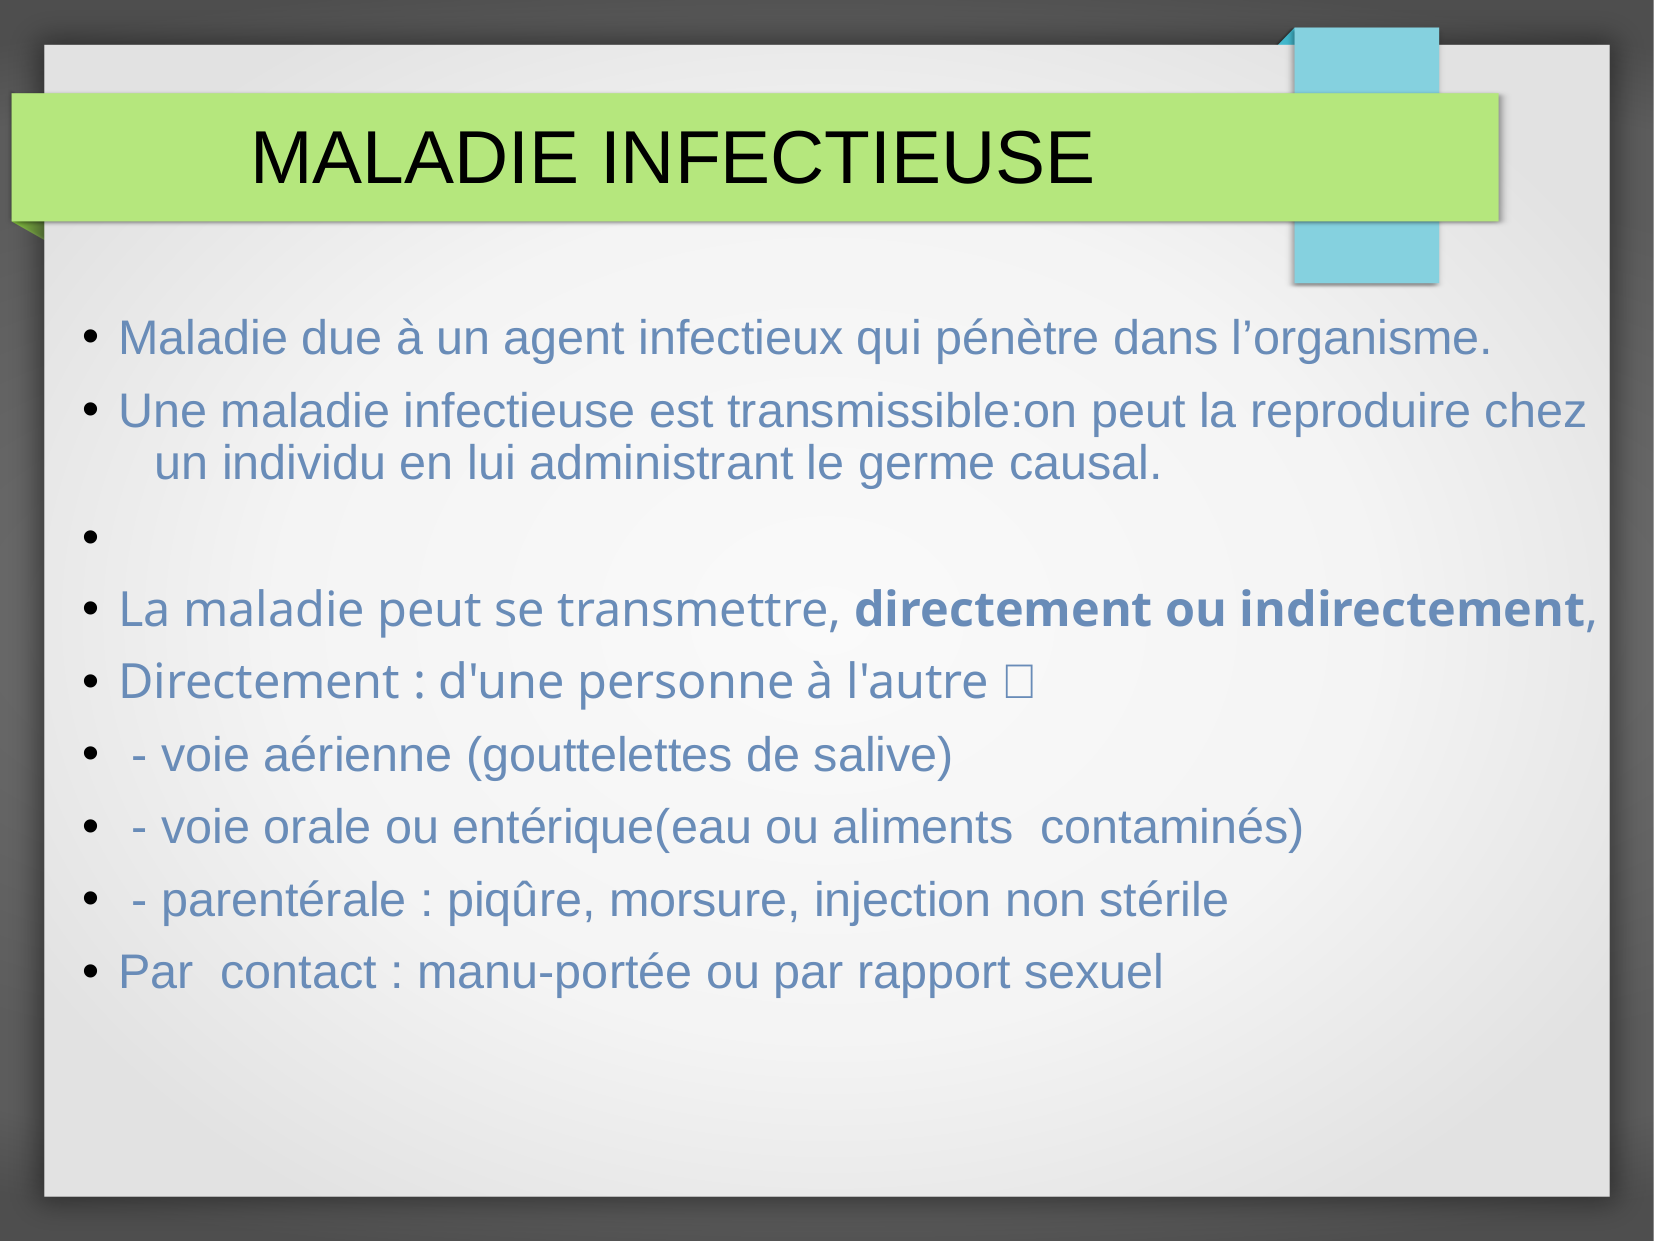

# MALADIE INFECTIEUSE
Maladie due à un agent infectieux qui pénètre dans l’organisme.
Une maladie infectieuse est transmissible:on peut la reproduire chez un individu en lui administrant le germe causal.
La maladie peut se transmettre, directement ou indirectement,
Directement : d'une personne à l'autre 
 - voie aérienne (gouttelettes de salive)
 - voie orale ou entérique(eau ou aliments contaminés)
 - parentérale : piqûre, morsure, injection non stérile
Par contact : manu-portée ou par rapport sexuel